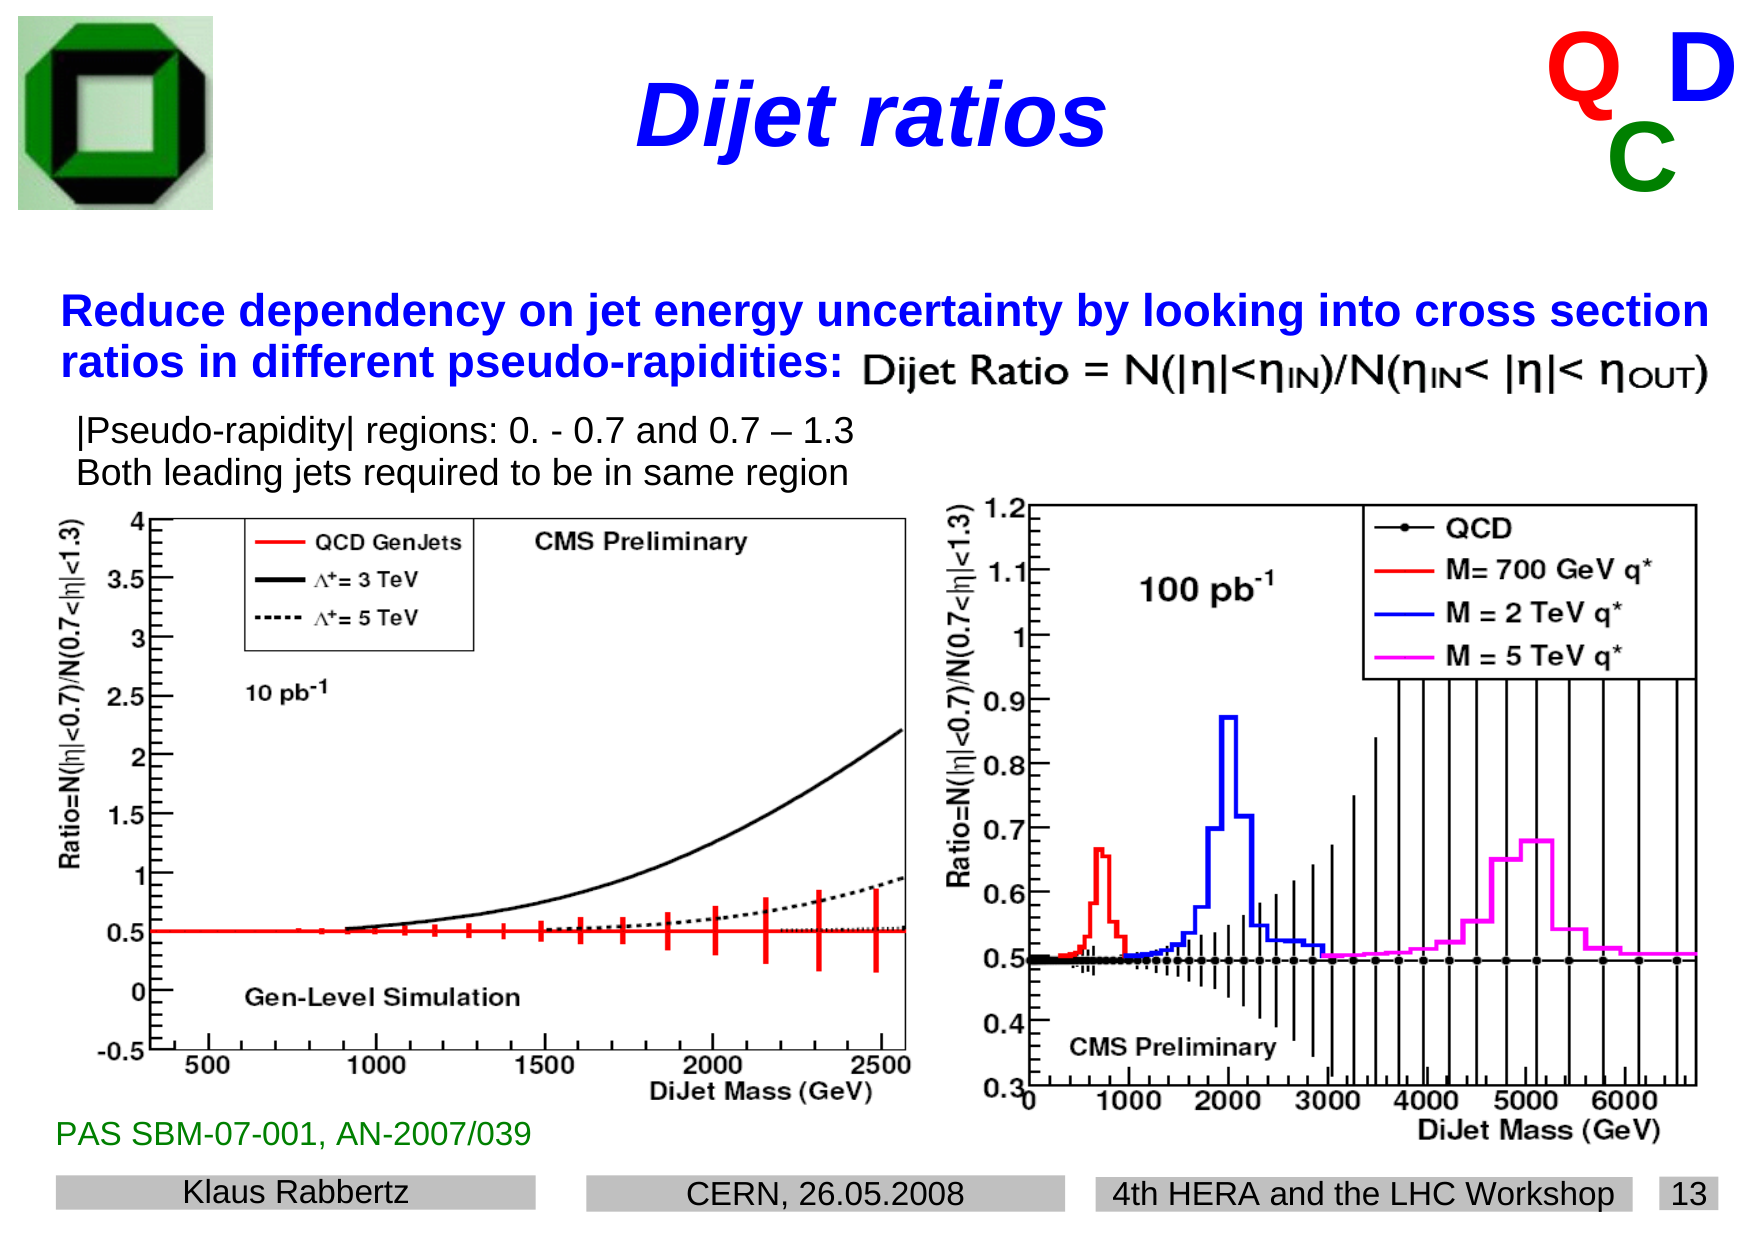

# Dijet ratios
Reduce dependency on jet energy uncertainty by looking into cross section
ratios in different pseudo-rapidities:
|Pseudo-rapidity| regions: 0. - 0.7 and 0.7 – 1.3
Both leading jets required to be in same region
PAS SBM-07-001, AN-2007/039